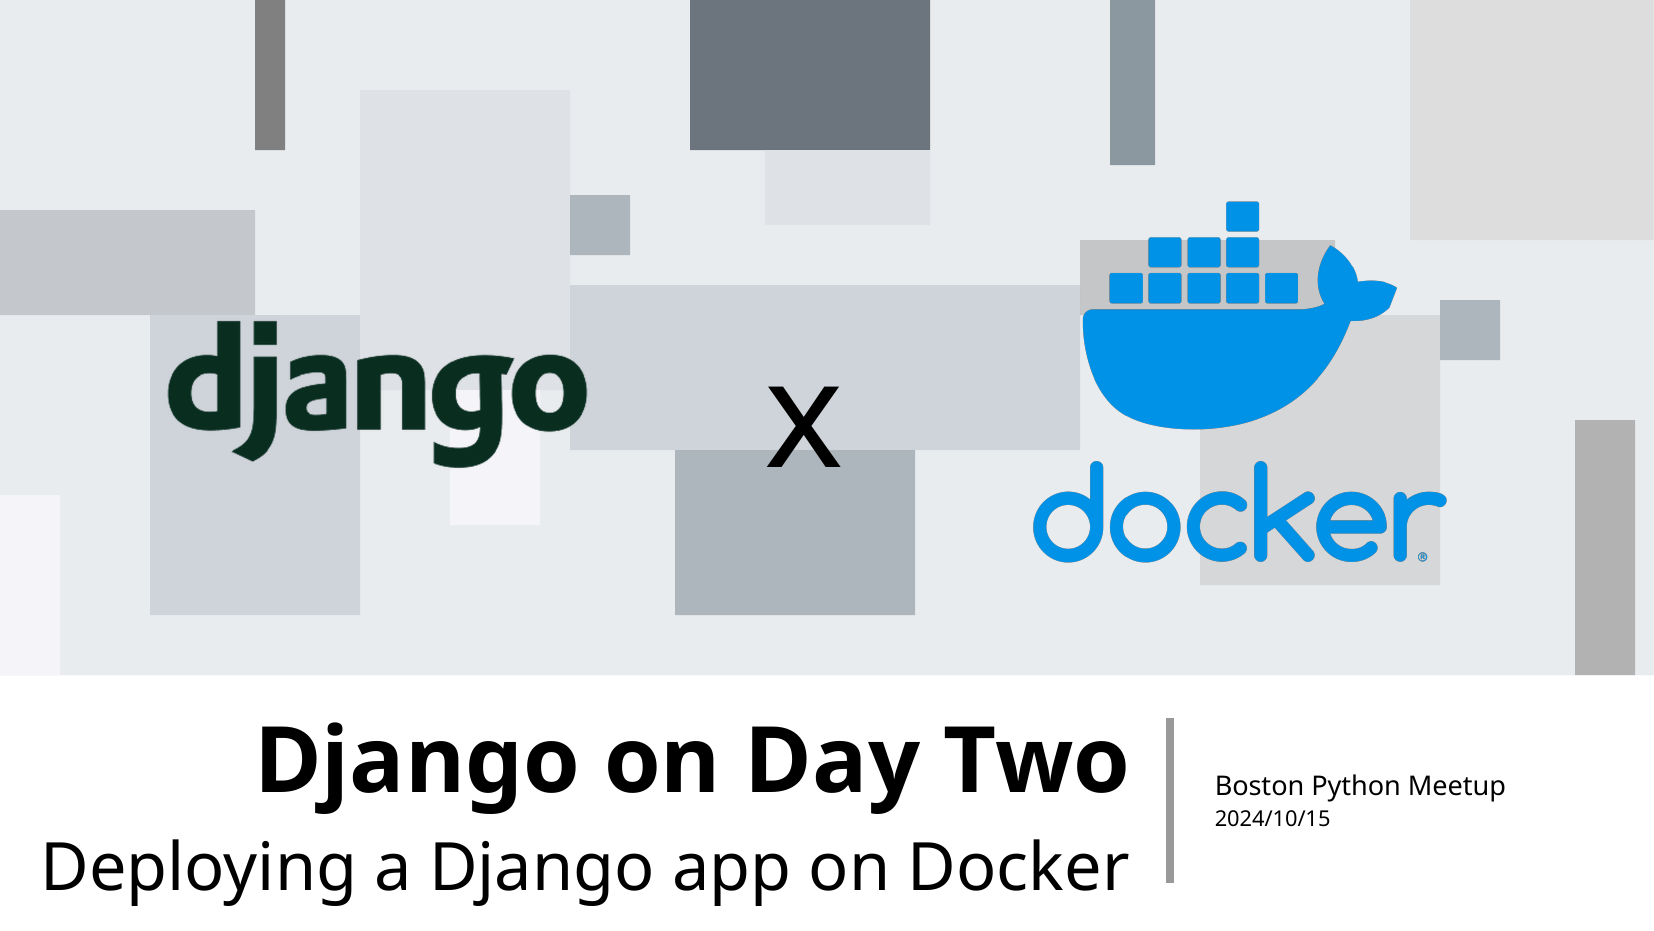

x
# Django on Day Two
Boston Python Meetup
2024/10/15
Deploying a Django app on Docker